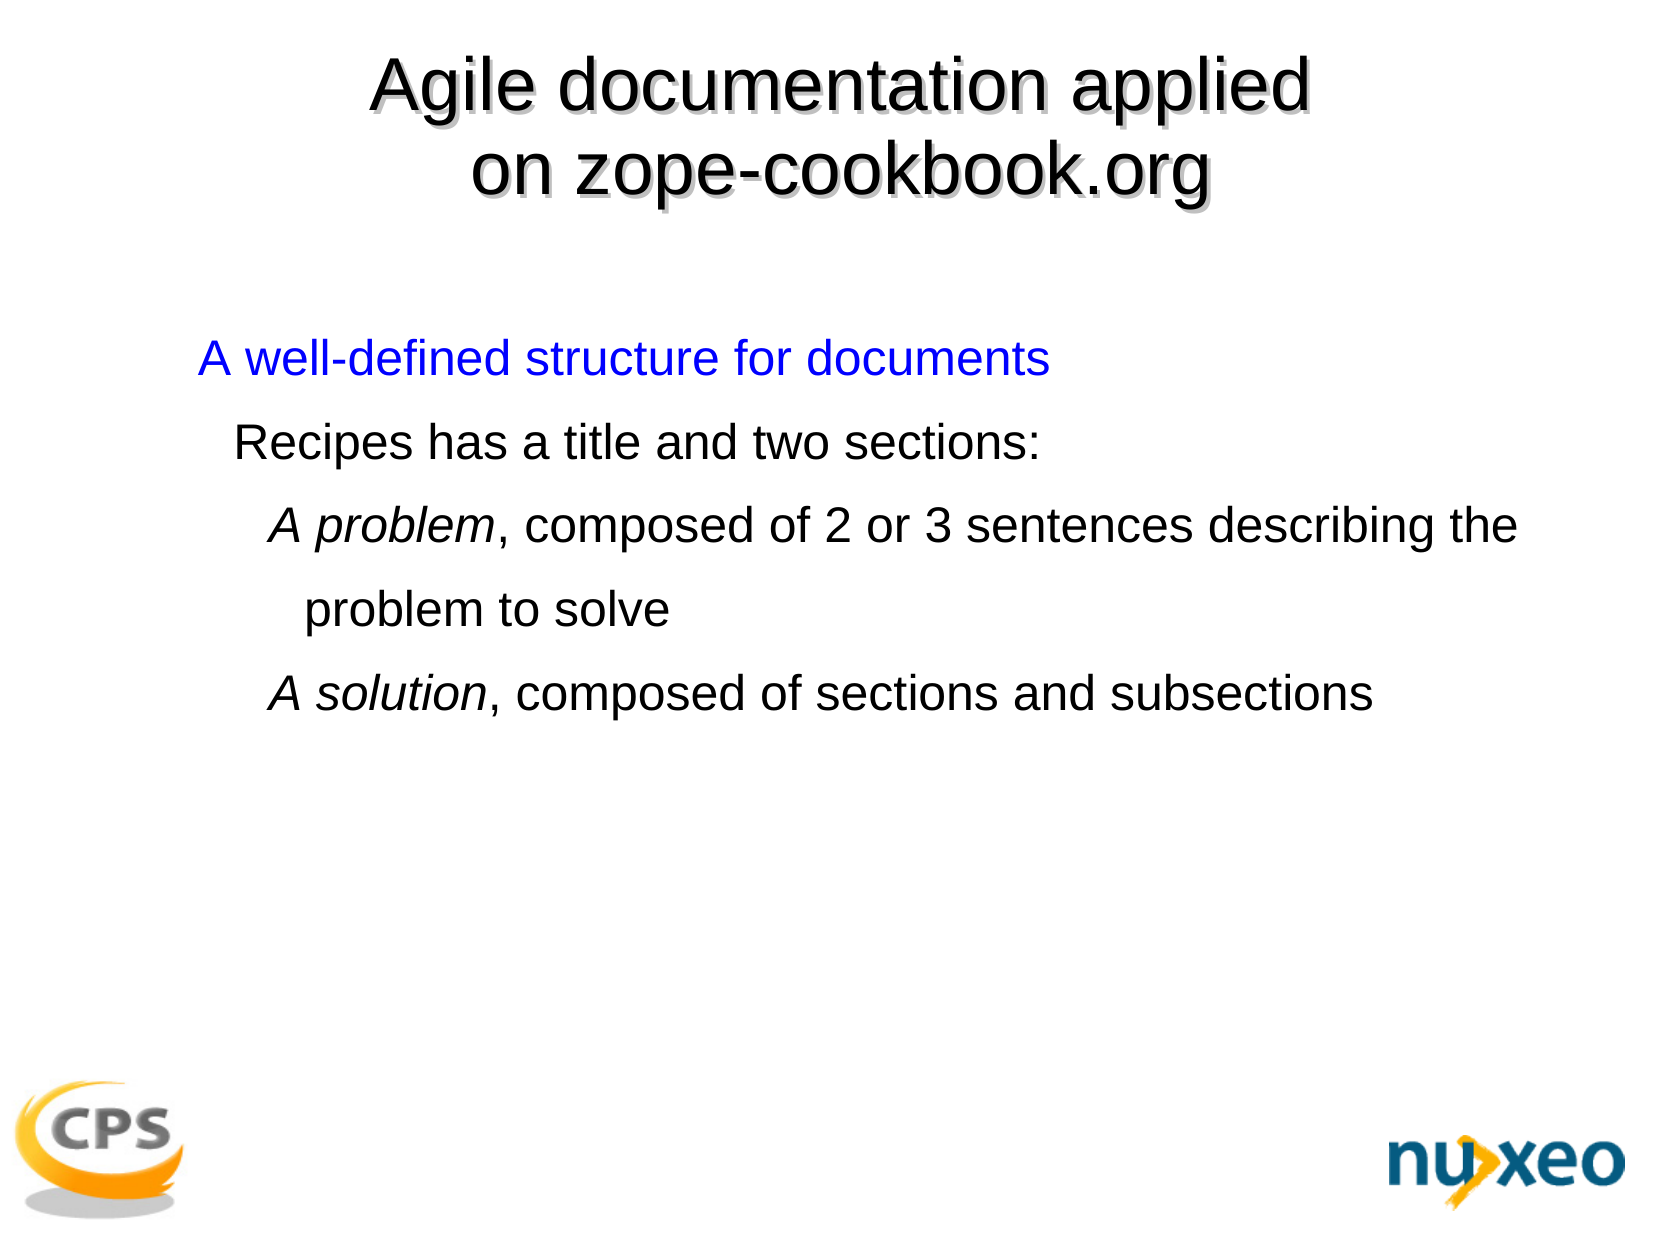

Agile documentation applied
on zope-cookbook.org
A well-defined structure for documents
Recipes has a title and two sections:
A problem, composed of 2 or 3 sentences describing the problem to solve
A solution, composed of sections and subsections